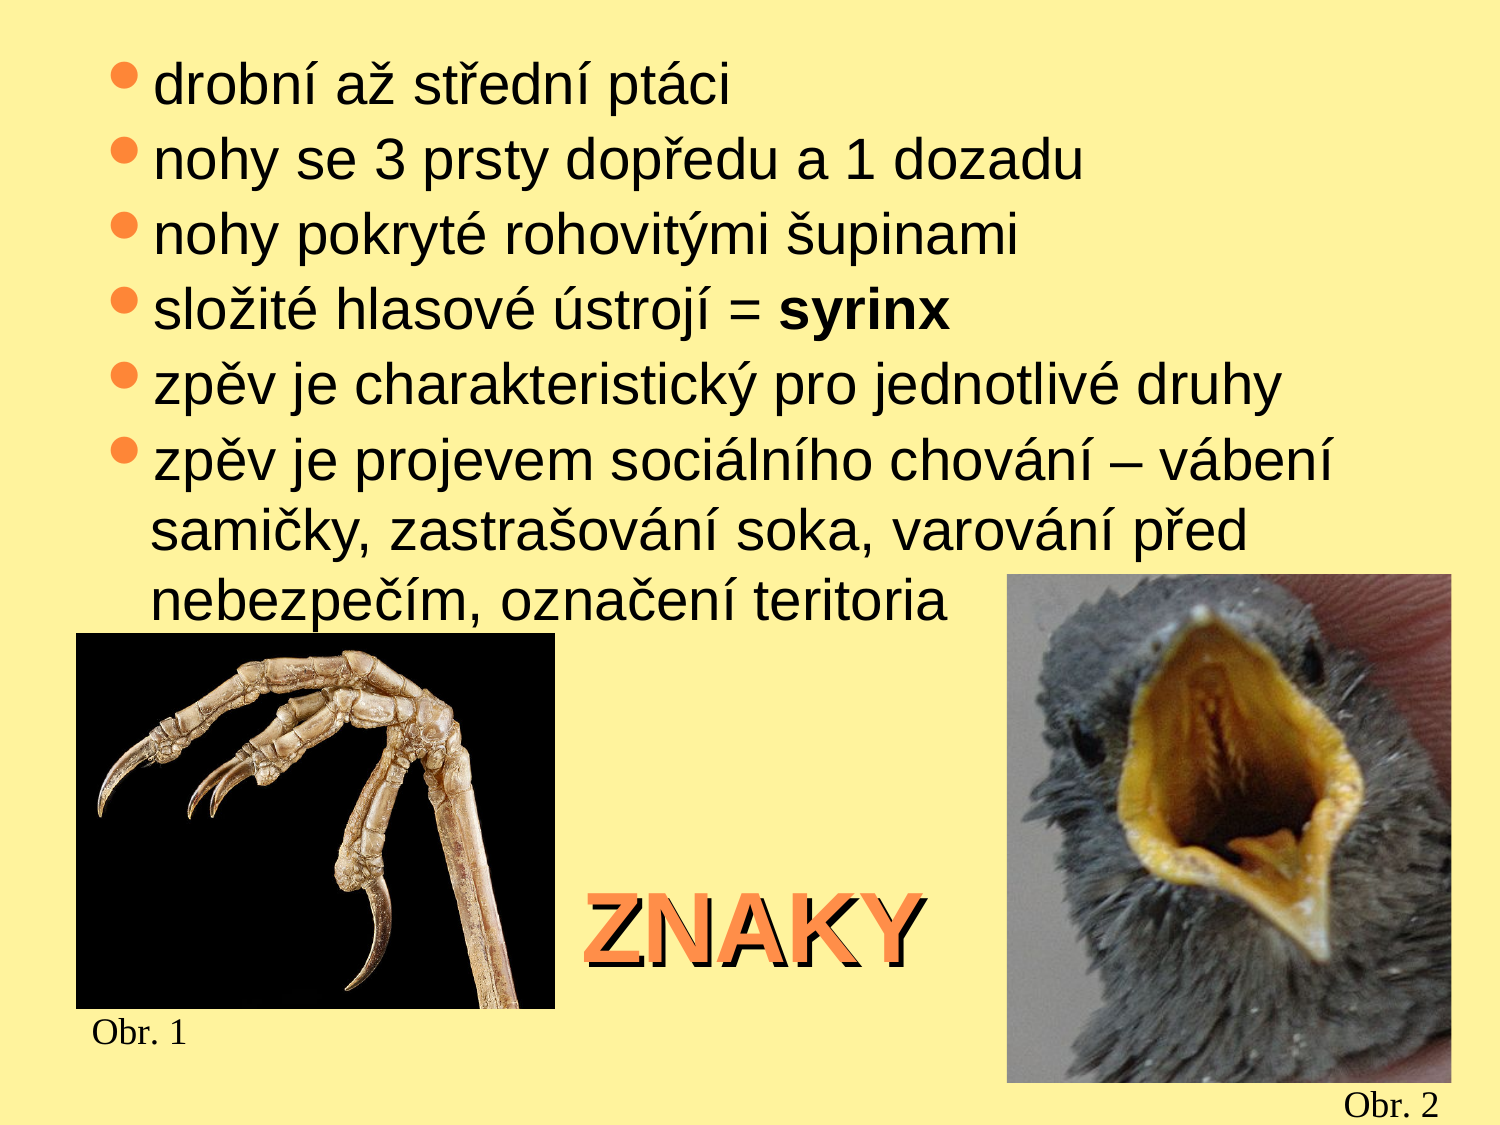

drobní až střední ptáci
nohy se 3 prsty dopředu a 1 dozadu
nohy pokryté rohovitými šupinami
složité hlasové ústrojí = syrinx
zpěv je charakteristický pro jednotlivé druhy
zpěv je projevem sociálního chování – vábení samičky, zastrašování soka, varování před nebezpečím, označení teritoria
# ZNAKY
Obr. 1
 Obr. 2